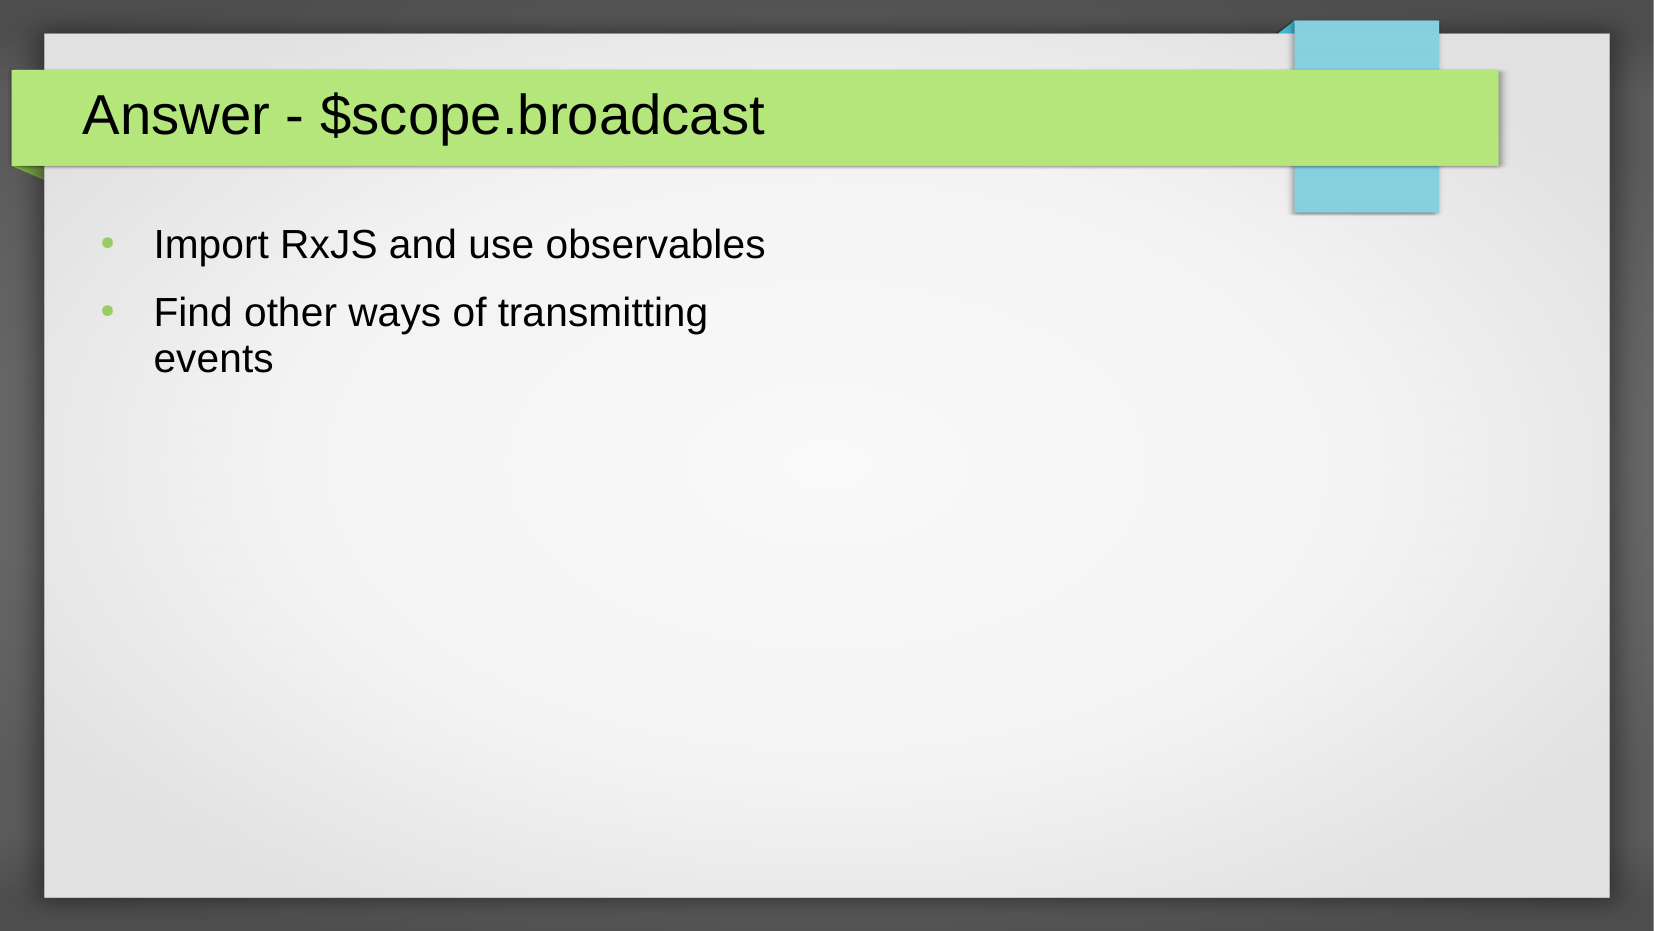

# Answer - $scope.broadcast
Import RxJS and use observables
Find other ways of transmitting events